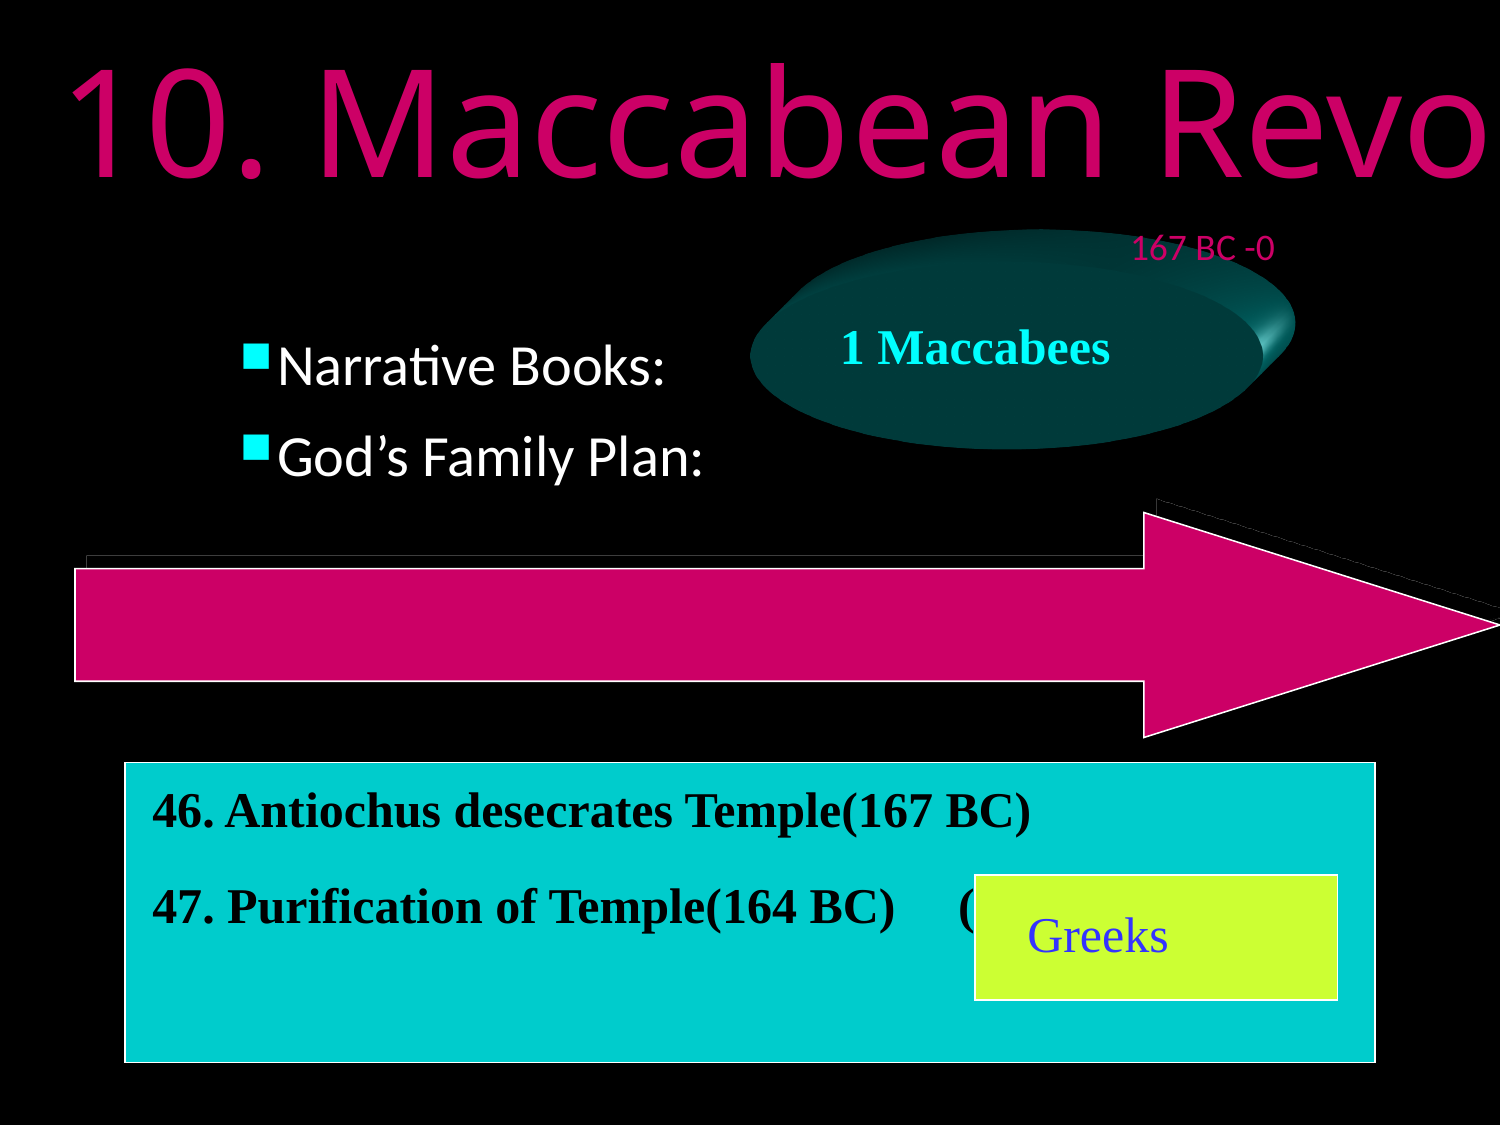

# 10. Maccabean Revolt
167 BC -0
1 Maccabees
Narrative Books:
God’s Family Plan:
46. Antiochus desecrates Temple(167 BC)‏
47. Purification of Temple(164 BC) (Hannukah)‏
Greeks